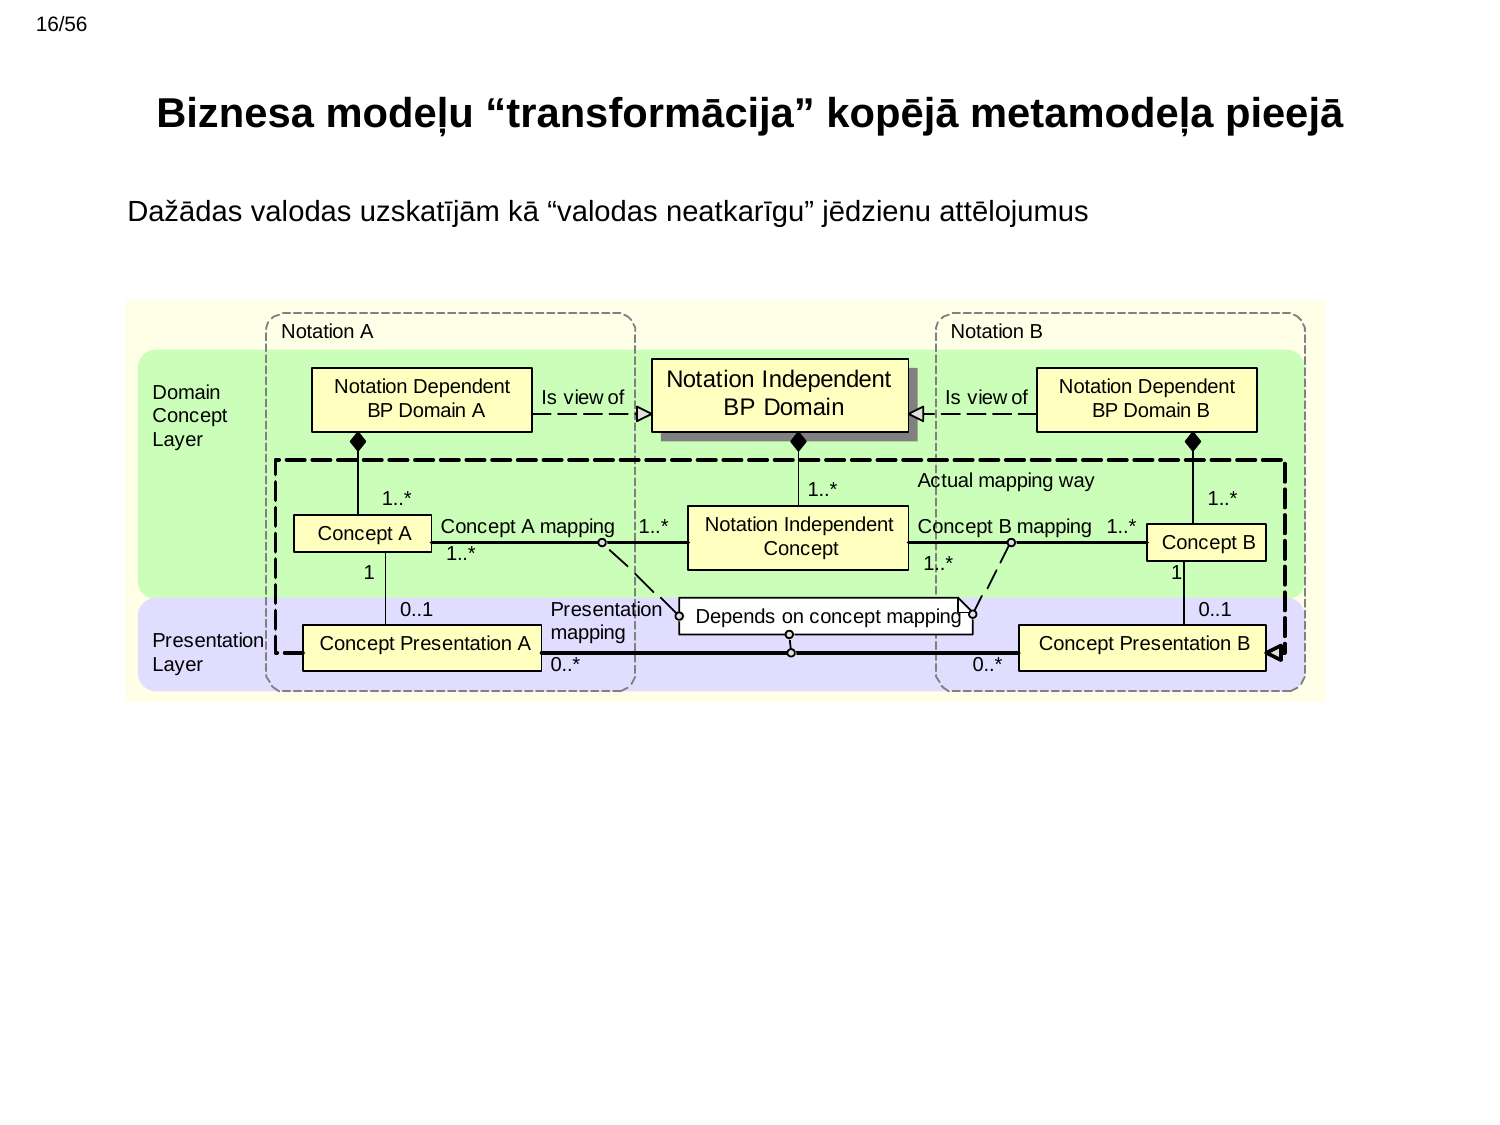

16
# Biznesa modeļu “transformācija” kopējā metamodeļa pieejā
Dažādas valodas uzskatījām kā “valodas neatkarīgu” jēdzienu attēlojumus